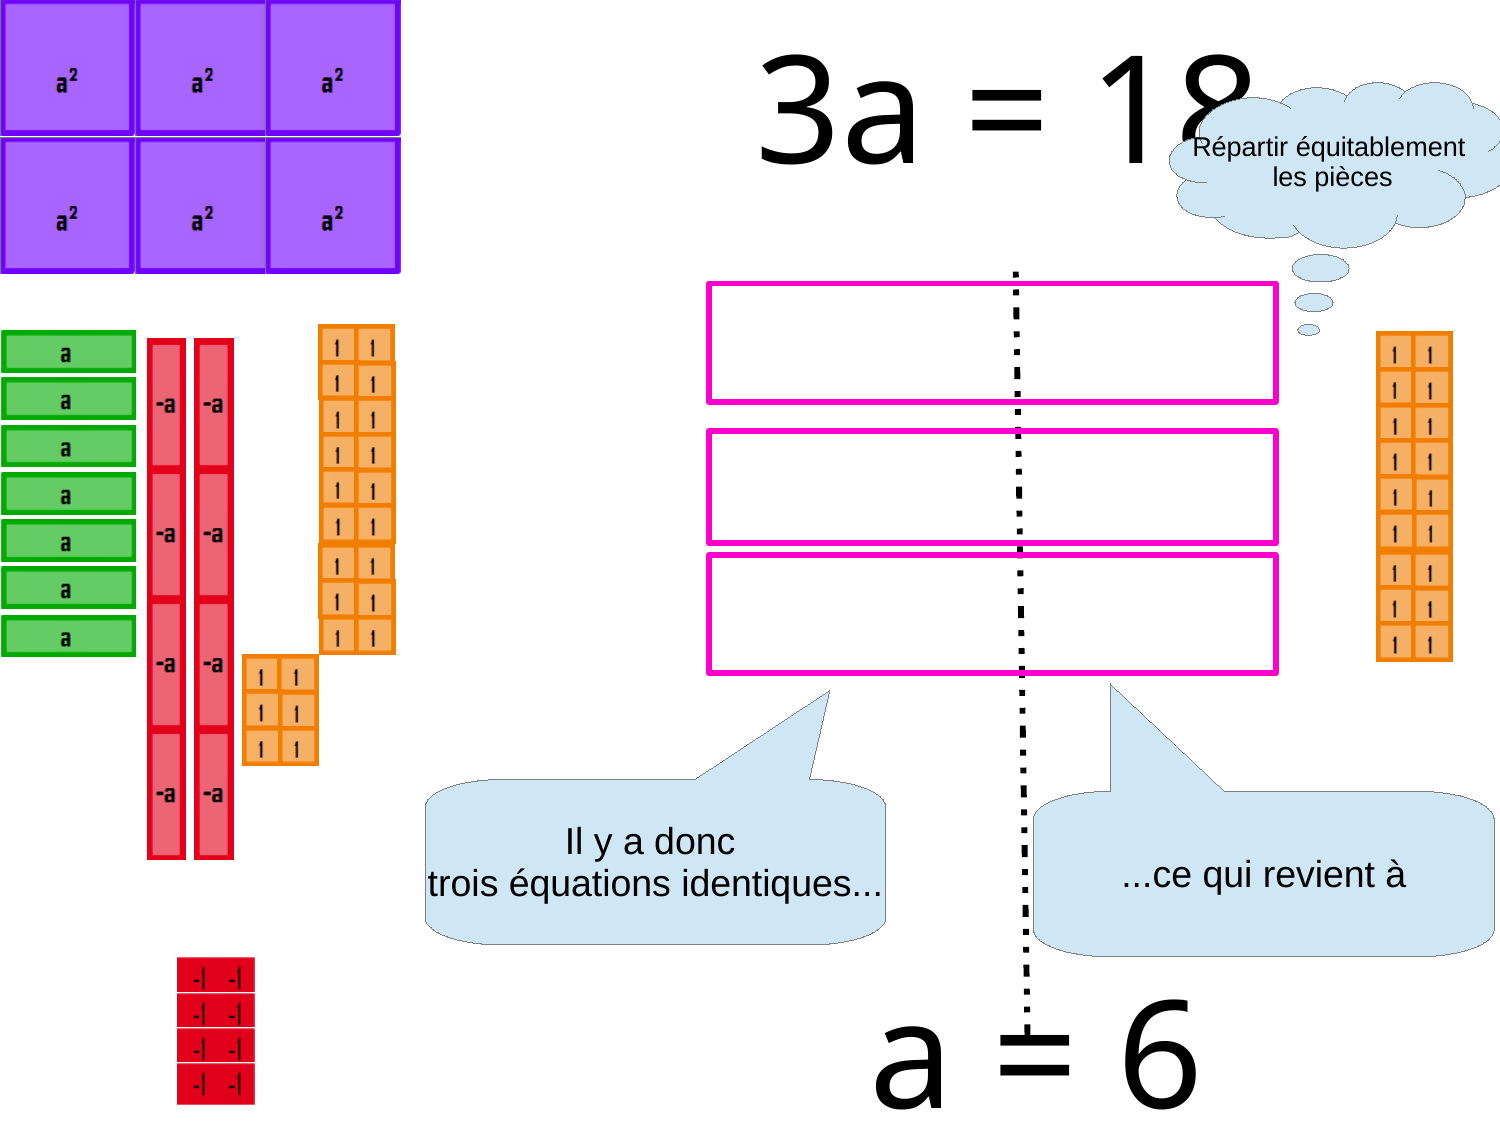

3a = 18
Répartir équitablement
 les pièces
Il y a donc
trois équations identiques...
...ce qui revient à
a = 6